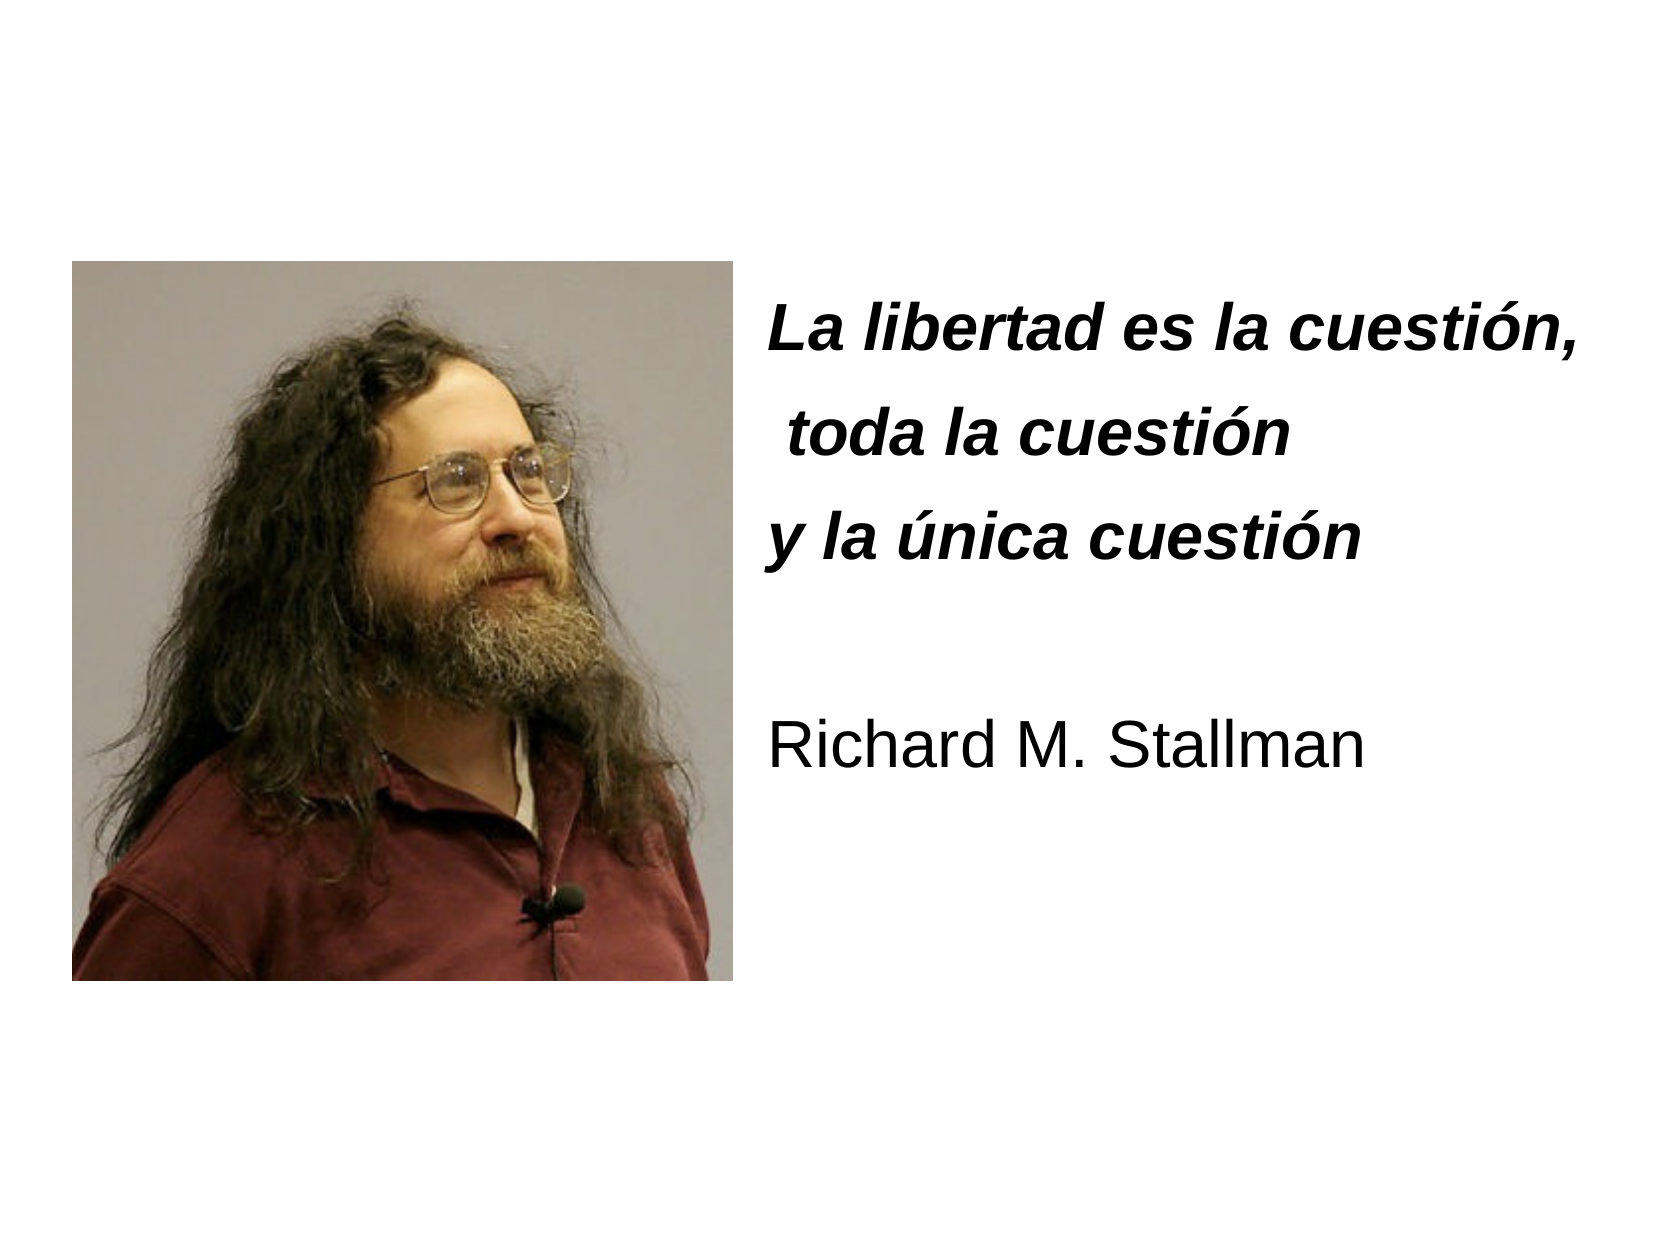

#
La libertad es la cuestión,
 toda la cuestión
y la única cuestión
Richard M. Stallman